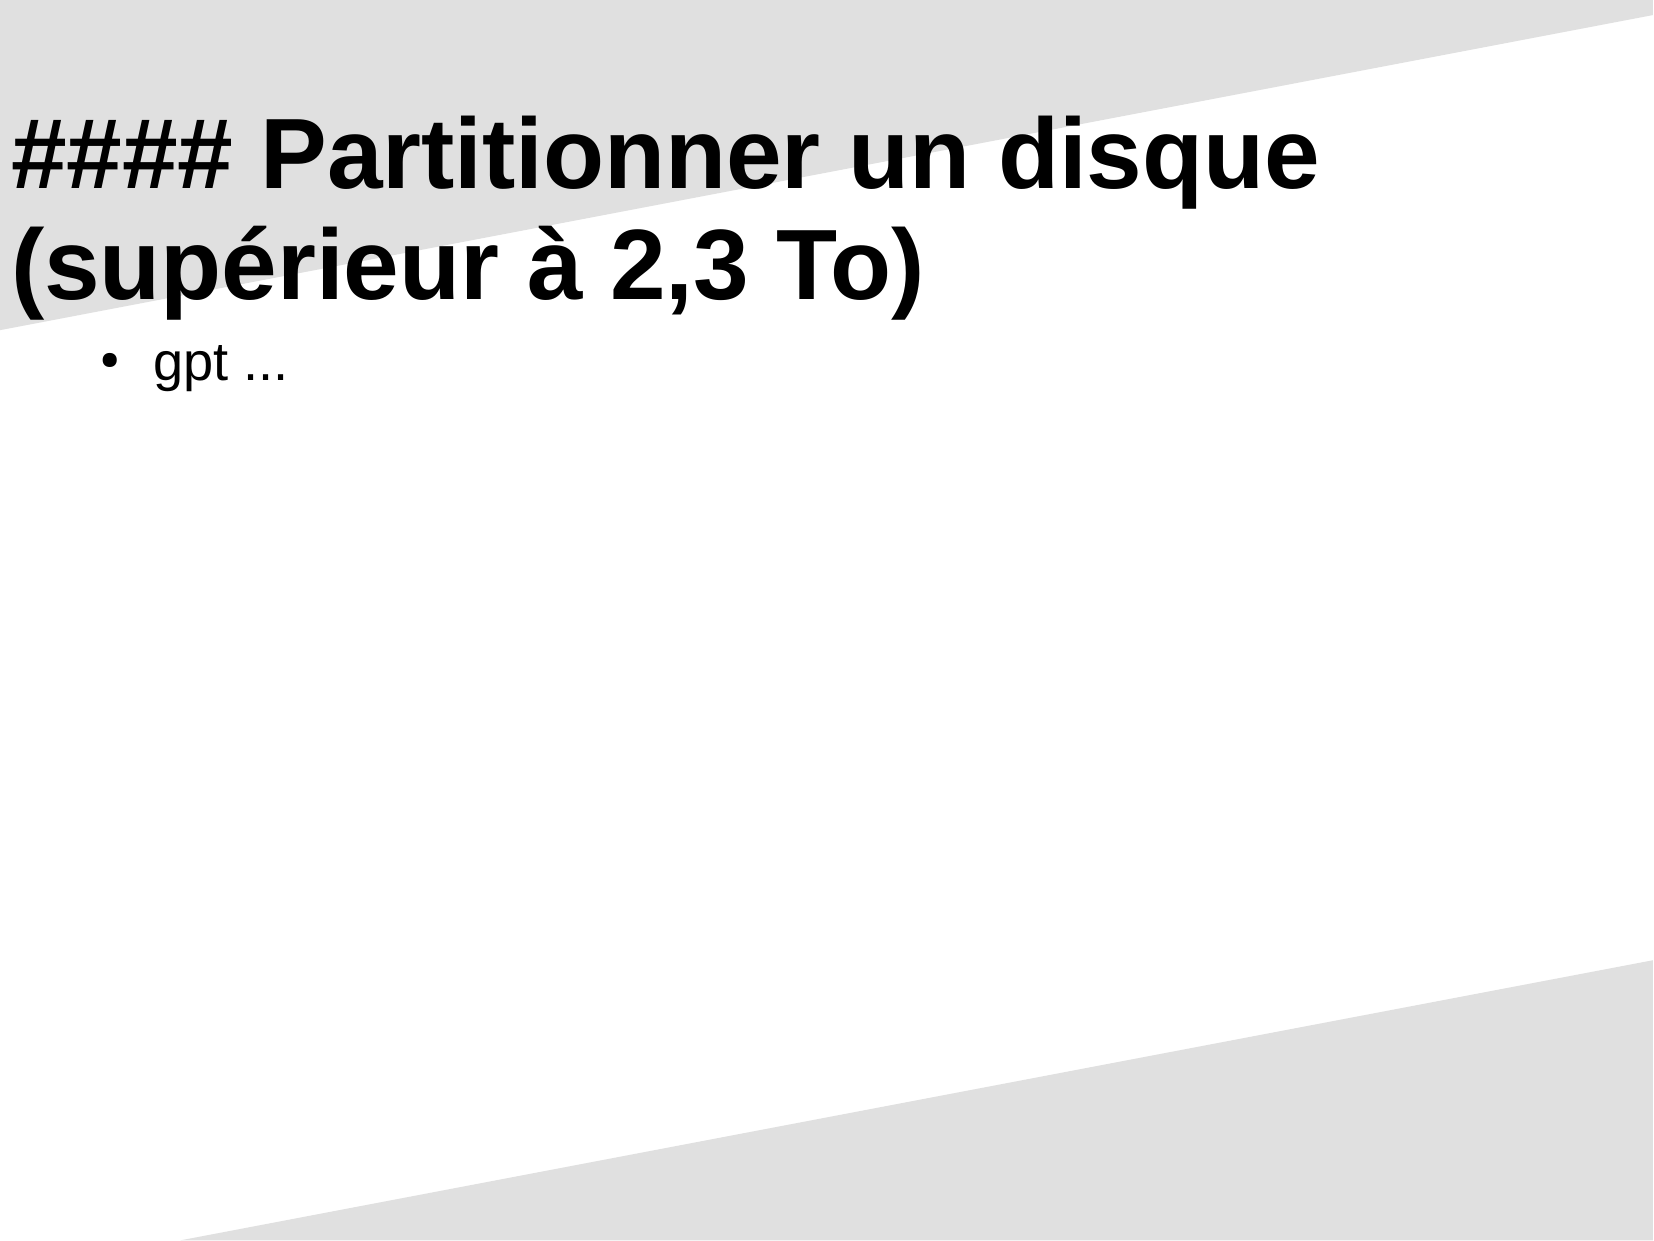

# #### Partitionner un disque (supérieur à 2,3 To)
gpt ...